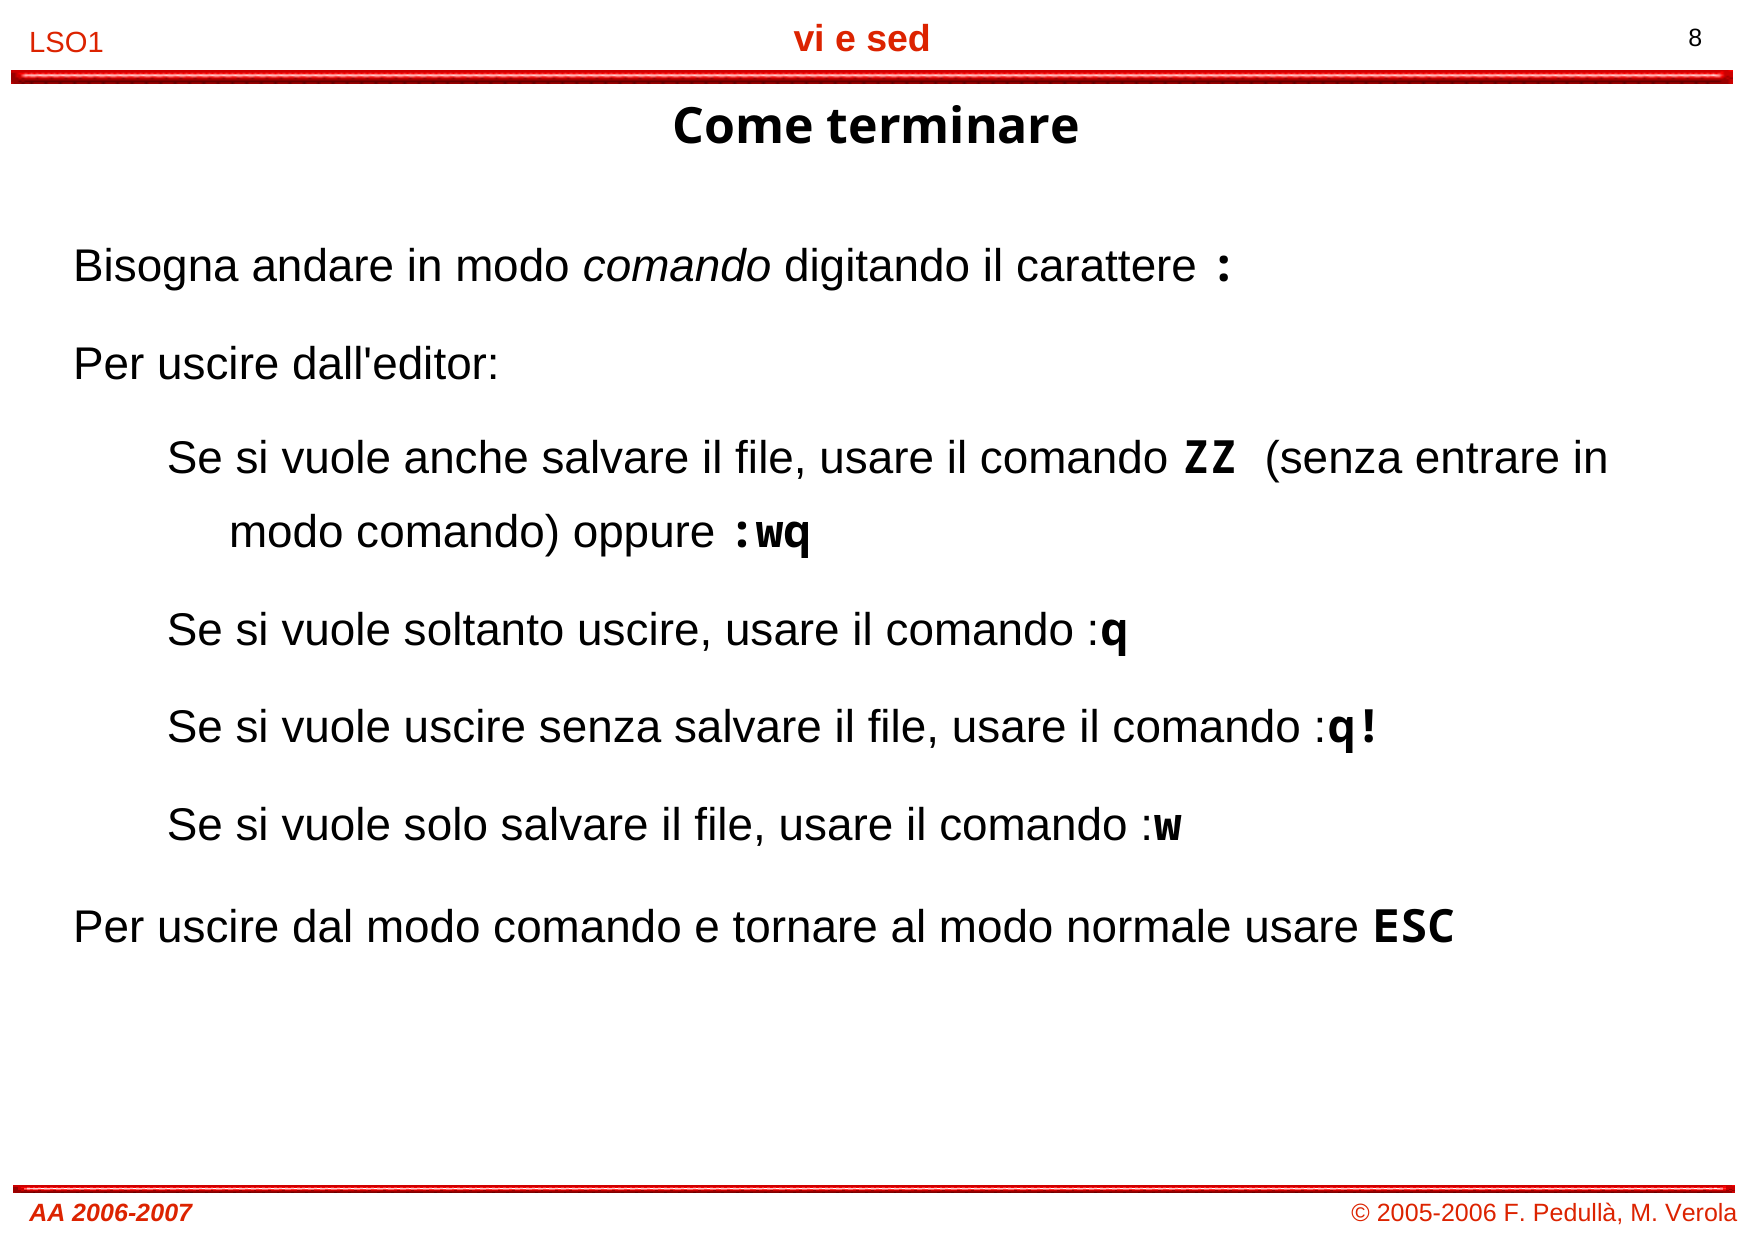

# Come terminare
Bisogna andare in modo comando digitando il carattere :
Per uscire dall'editor:
Se si vuole anche salvare il file, usare il comando ZZ (senza entrare in modo comando) oppure :wq
Se si vuole soltanto uscire, usare il comando :q
Se si vuole uscire senza salvare il file, usare il comando :q!
Se si vuole solo salvare il file, usare il comando :w
Per uscire dal modo comando e tornare al modo normale usare ESC